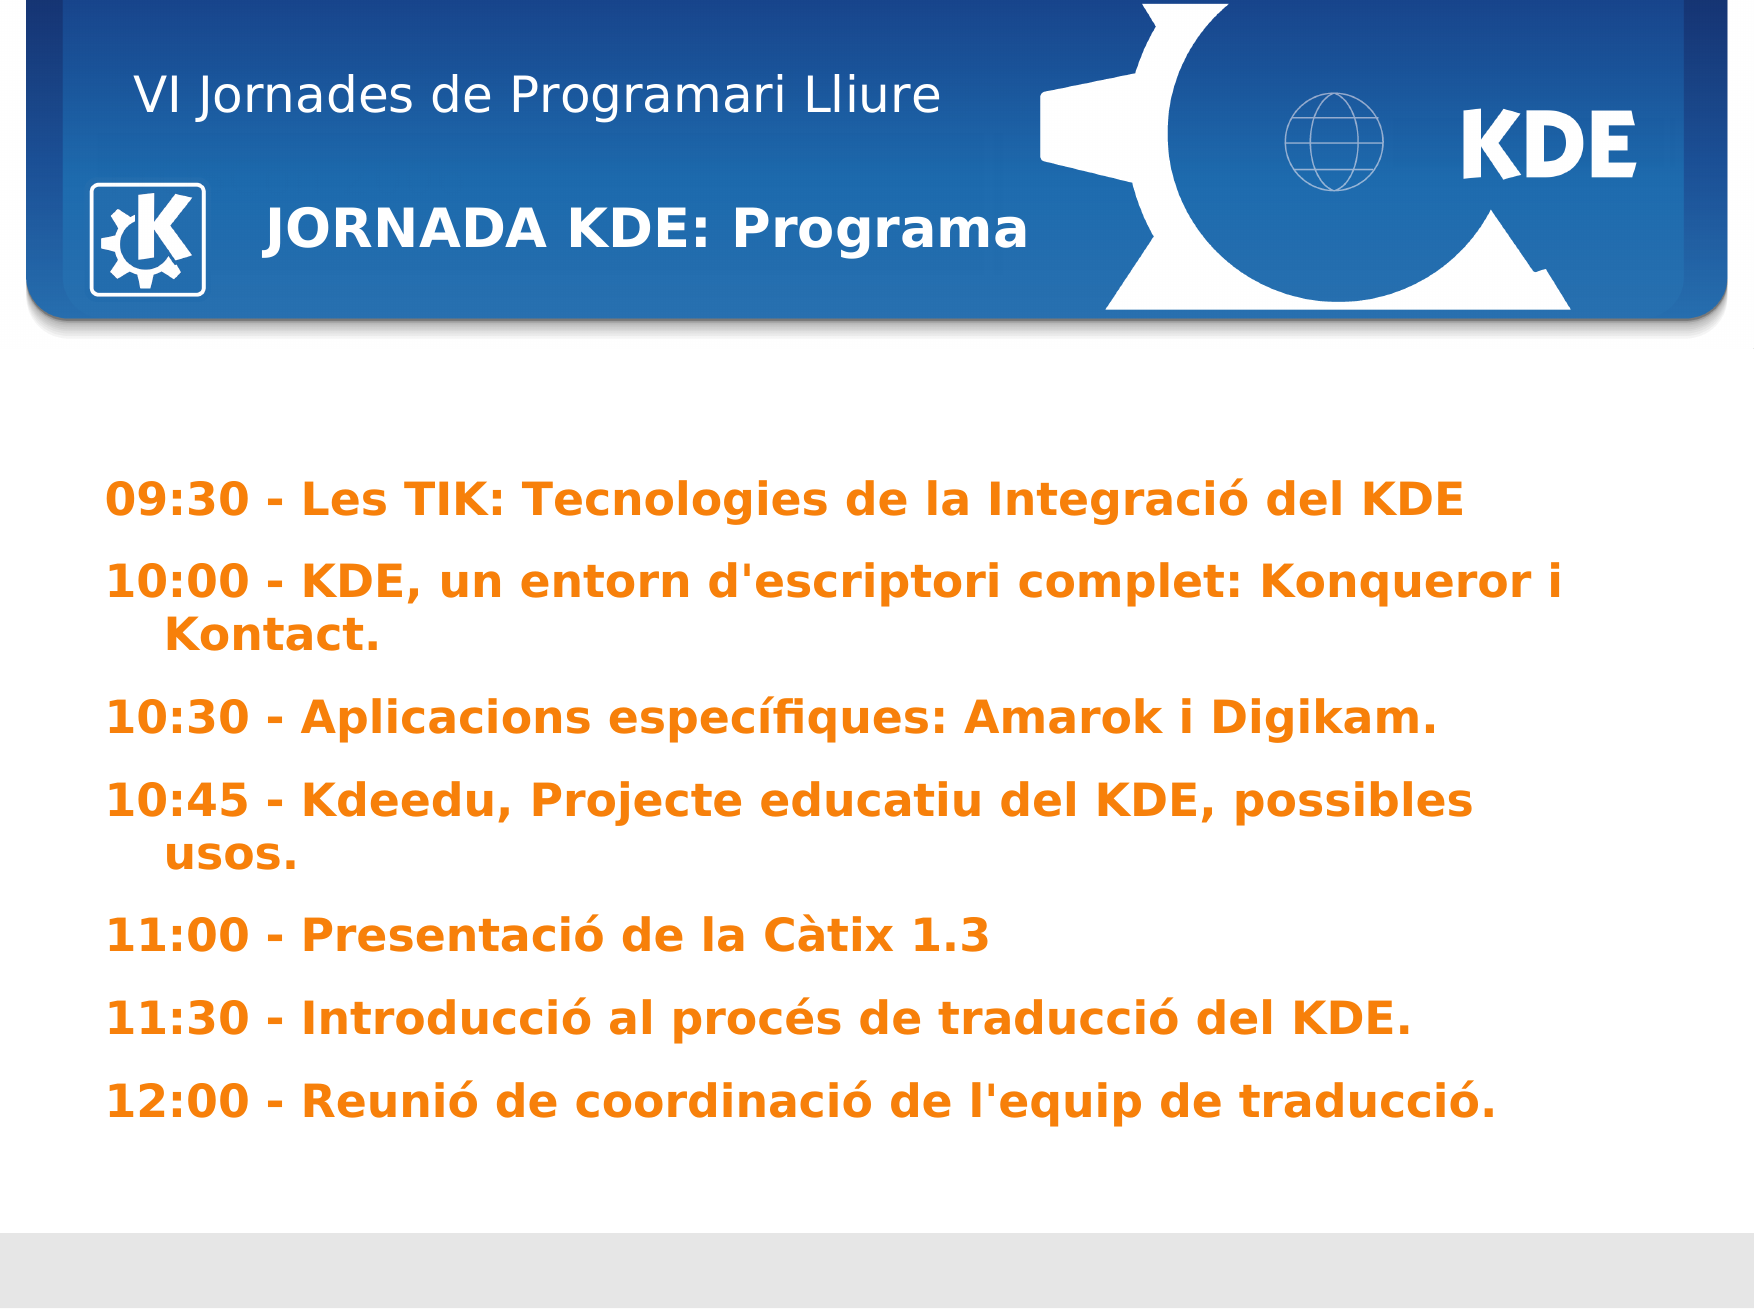

# JORNADA KDE: Programa
09:30 - Les TIK: Tecnologies de la Integració del KDE
10:00 - KDE, un entorn d'escriptori complet: Konqueror i 	Kontact.
10:30 - Aplicacions específiques: Amarok i Digikam.
10:45 - Kdeedu, Projecte educatiu del KDE, possibles 		usos.
11:00 - Presentació de la Càtix 1.3
11:30 - Introducció al procés de traducció del KDE.
12:00 - Reunió de coordinació de l'equip de traducció.